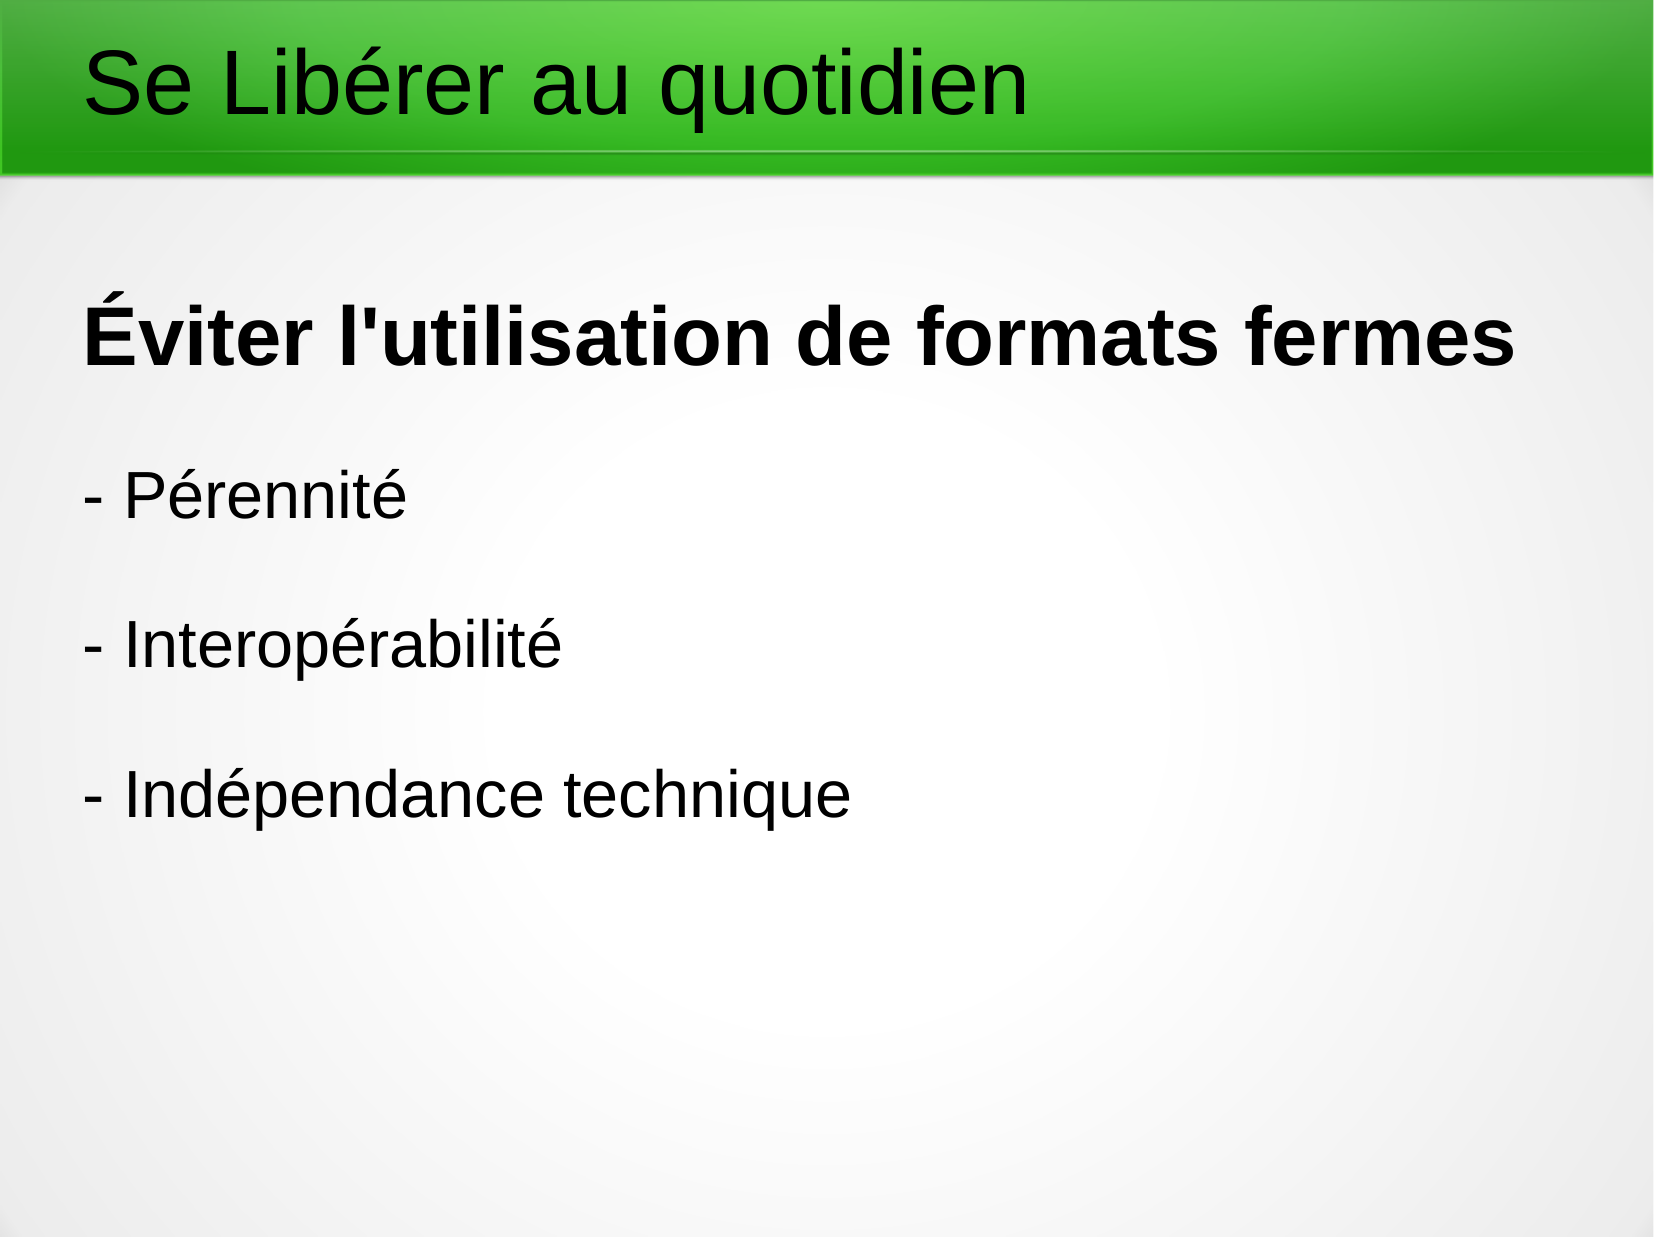

# Se Libérer au quotidien
Éviter l'utilisation de formats fermes
- Pérennité
- Interopérabilité
- Indépendance technique